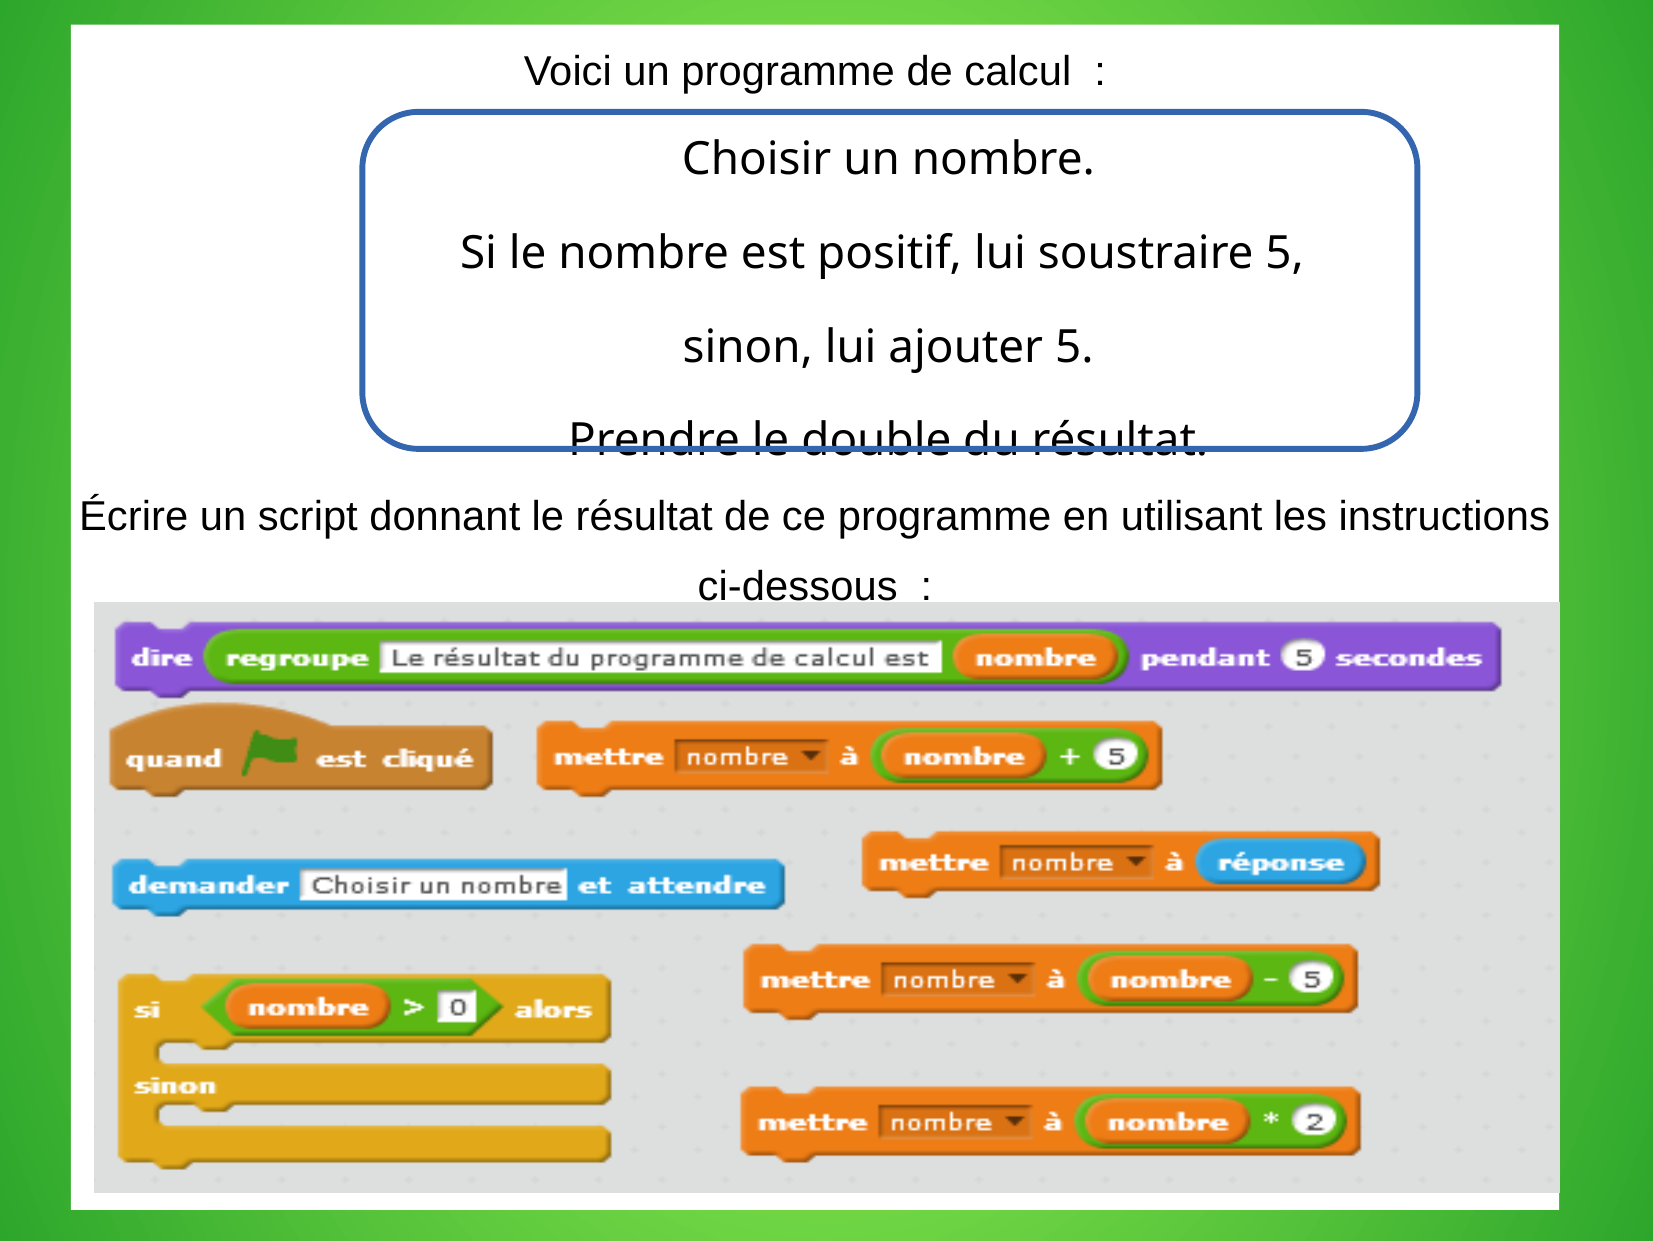

# Voici un programme de calcul  :
Choisir un nombre.
Si le nombre est positif, lui soustraire 5,
sinon, lui ajouter 5.
Prendre le double du résultat.
Écrire un script donnant le résultat de ce programme en utilisant les instructions ci-dessous  :